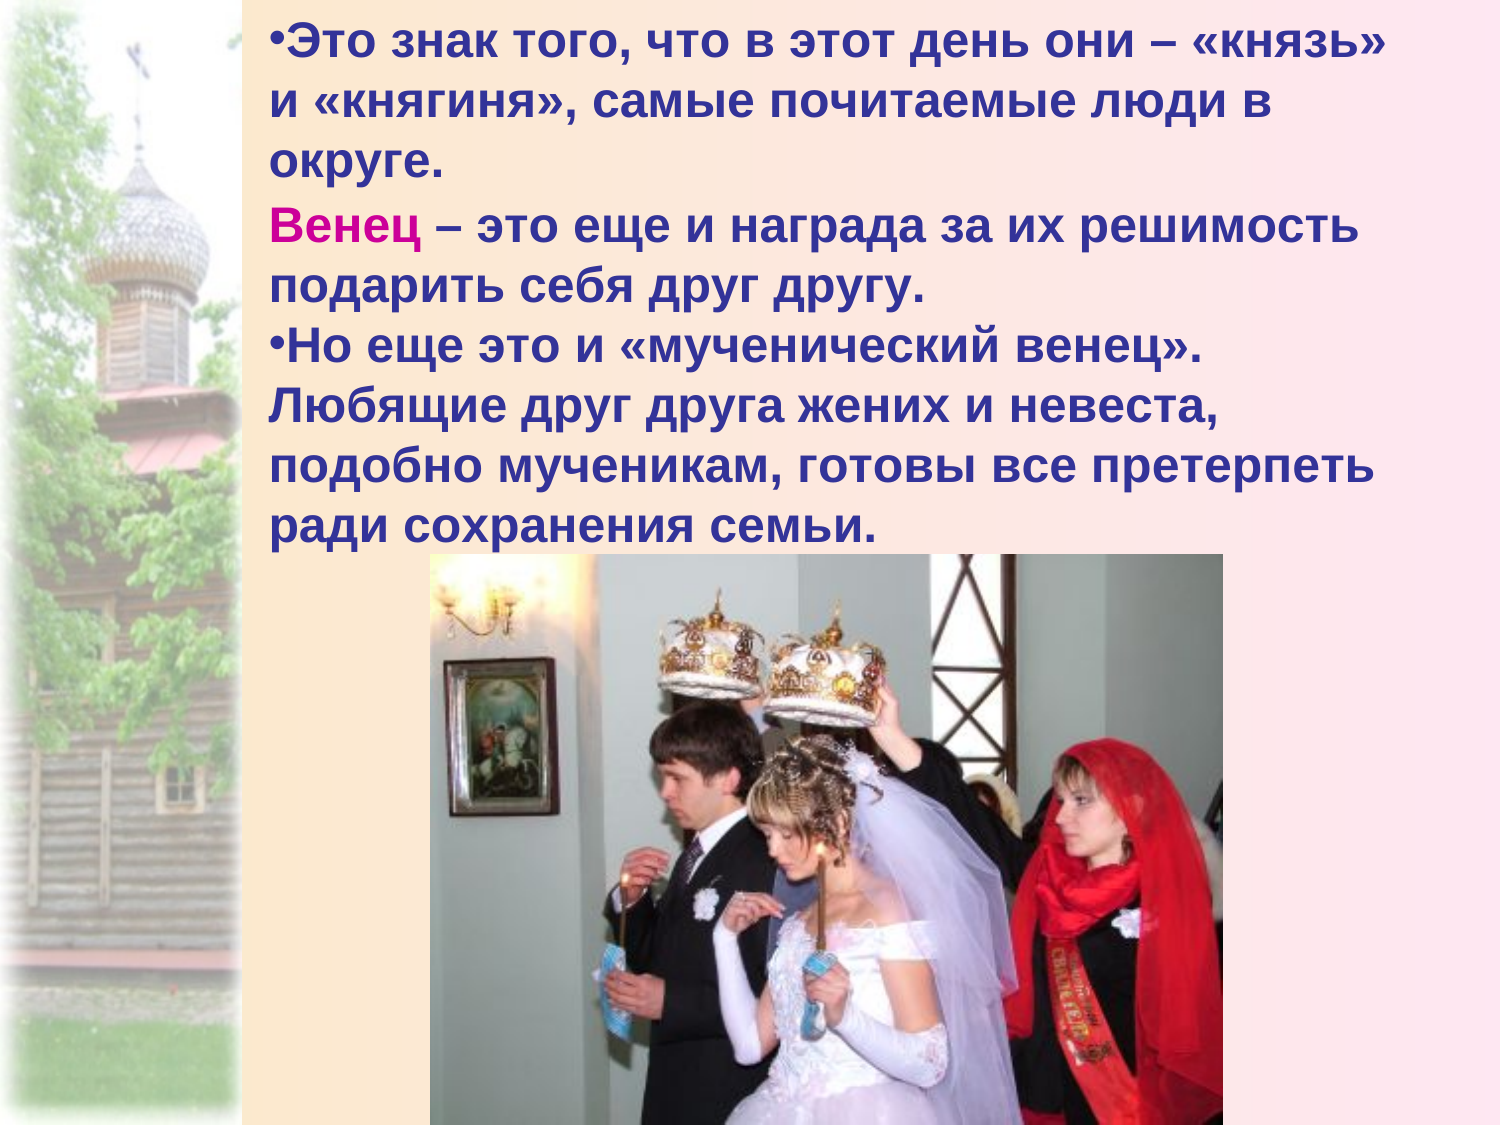

Это знак того, что в этот день они – «князь» и «княгиня», самые почитаемые люди в округе.
Венец – это еще и награда за их решимость подарить себя друг другу.
Но еще это и «мученический венец». Любящие друг друга жених и невеста, подобно мученикам, готовы все претерпеть ради сохранения семьи.